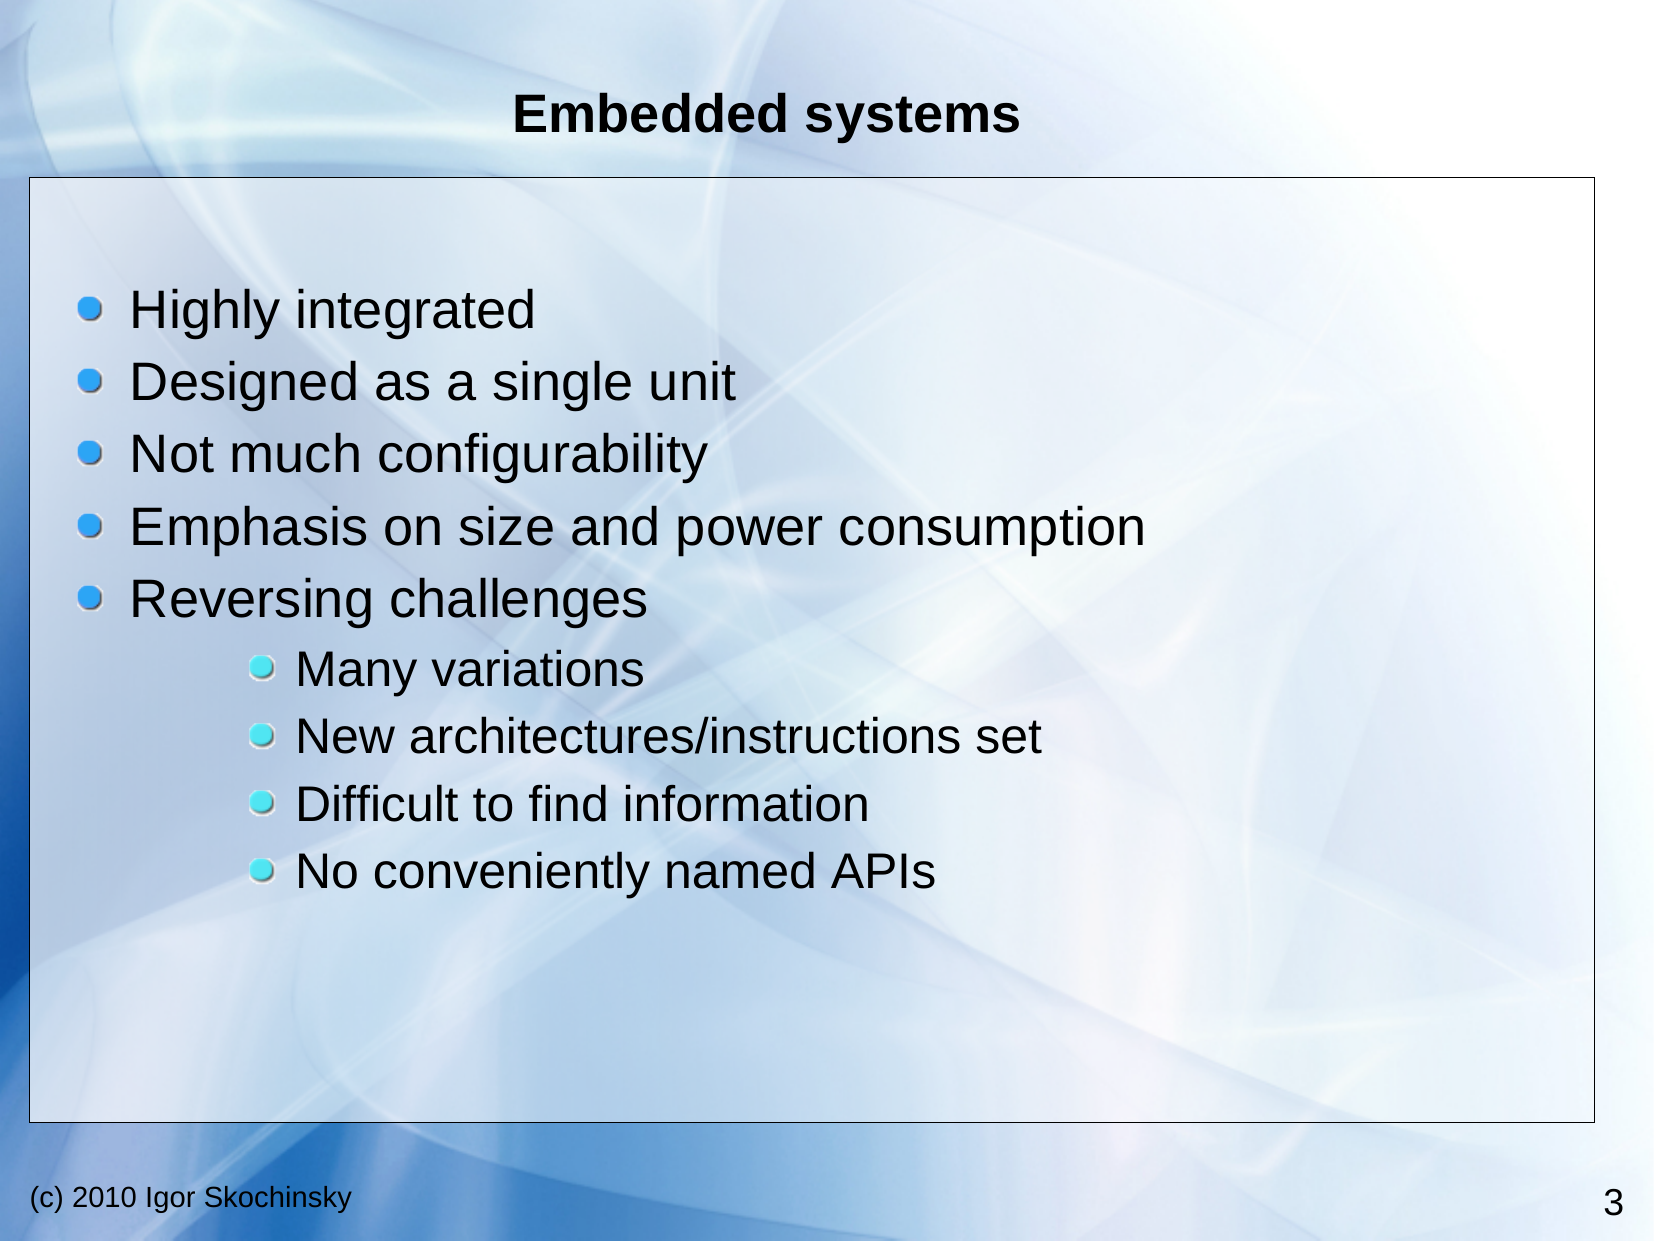

# Embedded systems
Highly integrated
Designed as a single unit
Not much configurability
Emphasis on size and power consumption
Reversing challenges
Many variations
New architectures/instructions set
Difficult to find information
No conveniently named APIs
(c) 2010 Igor Skochinsky
3